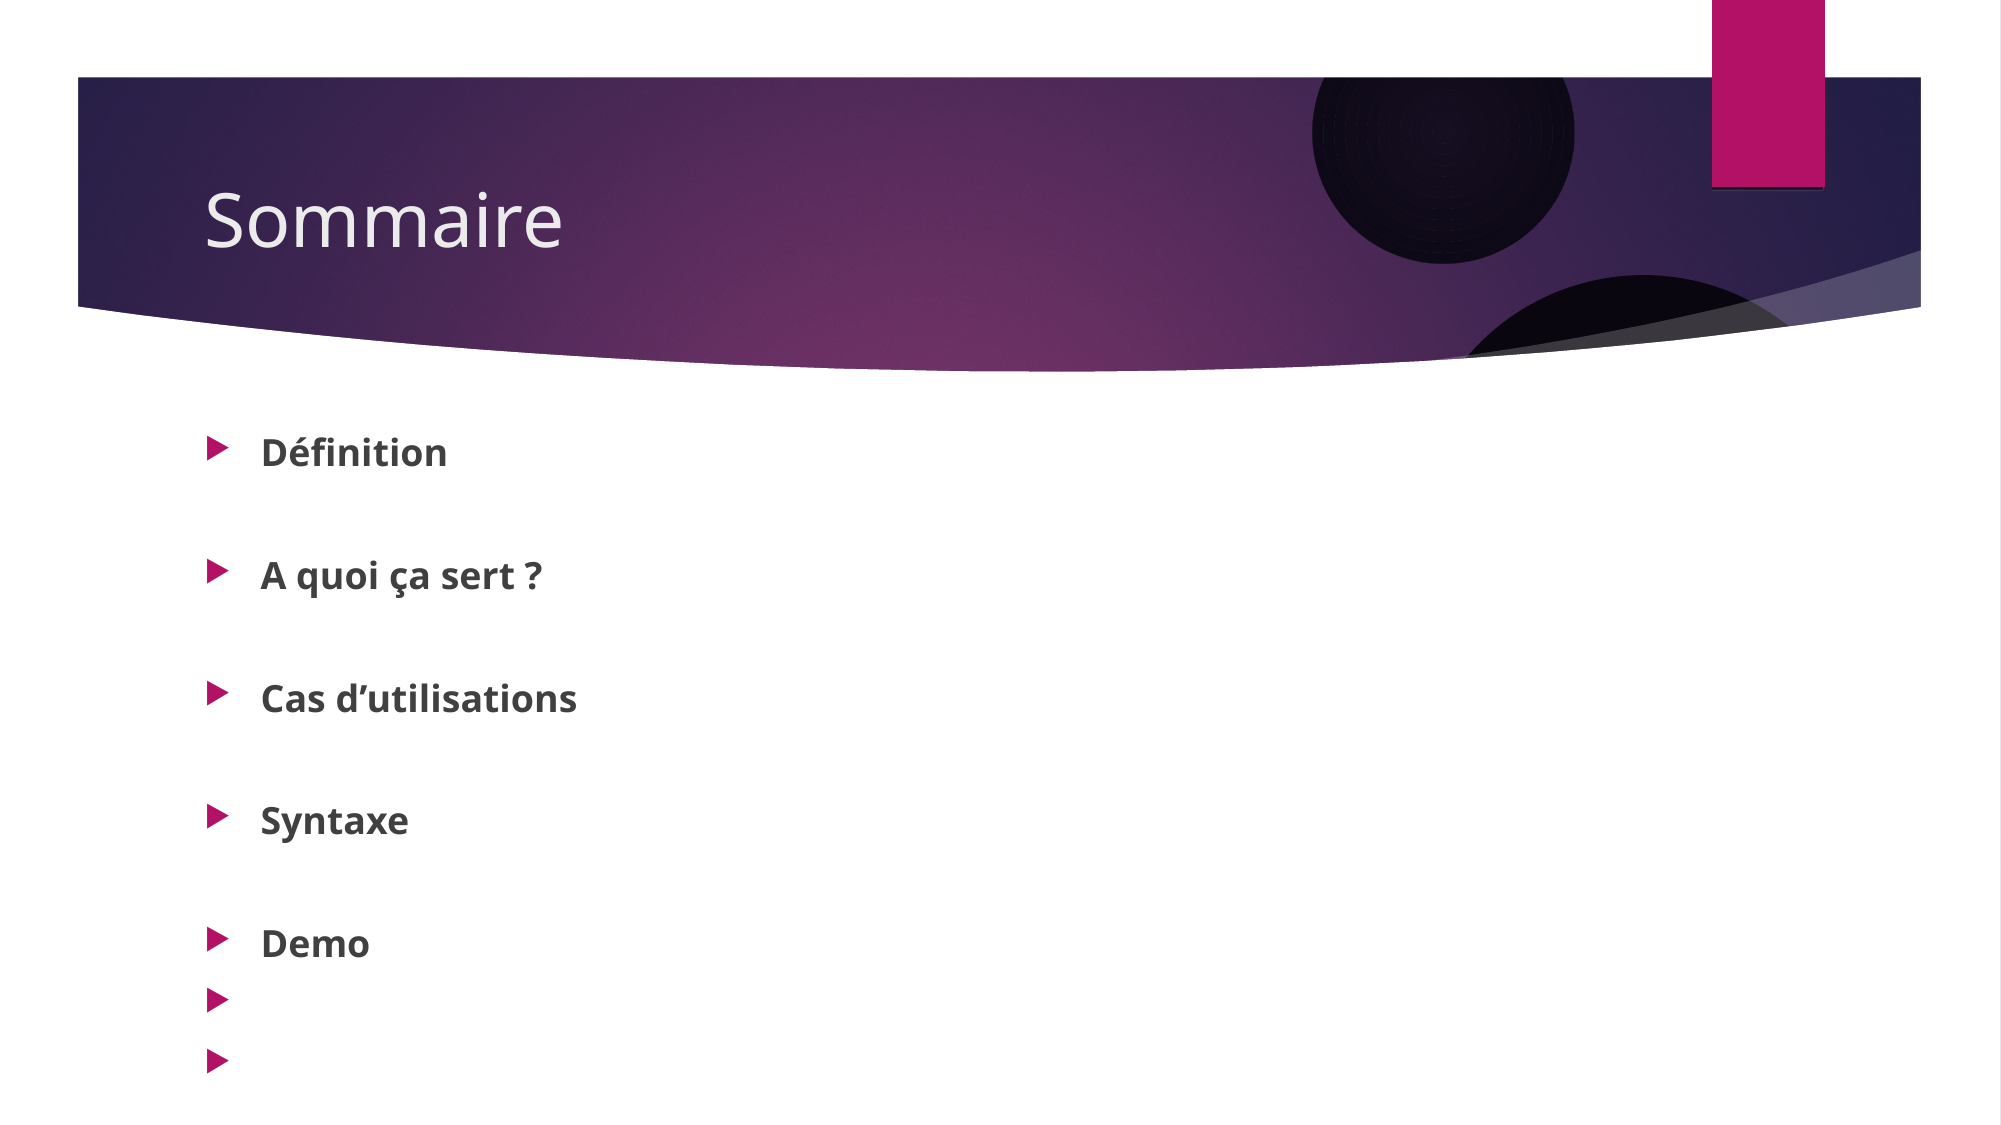

# Sommaire
Définition
A quoi ça sert ?
Cas d’utilisations
Syntaxe
Demo